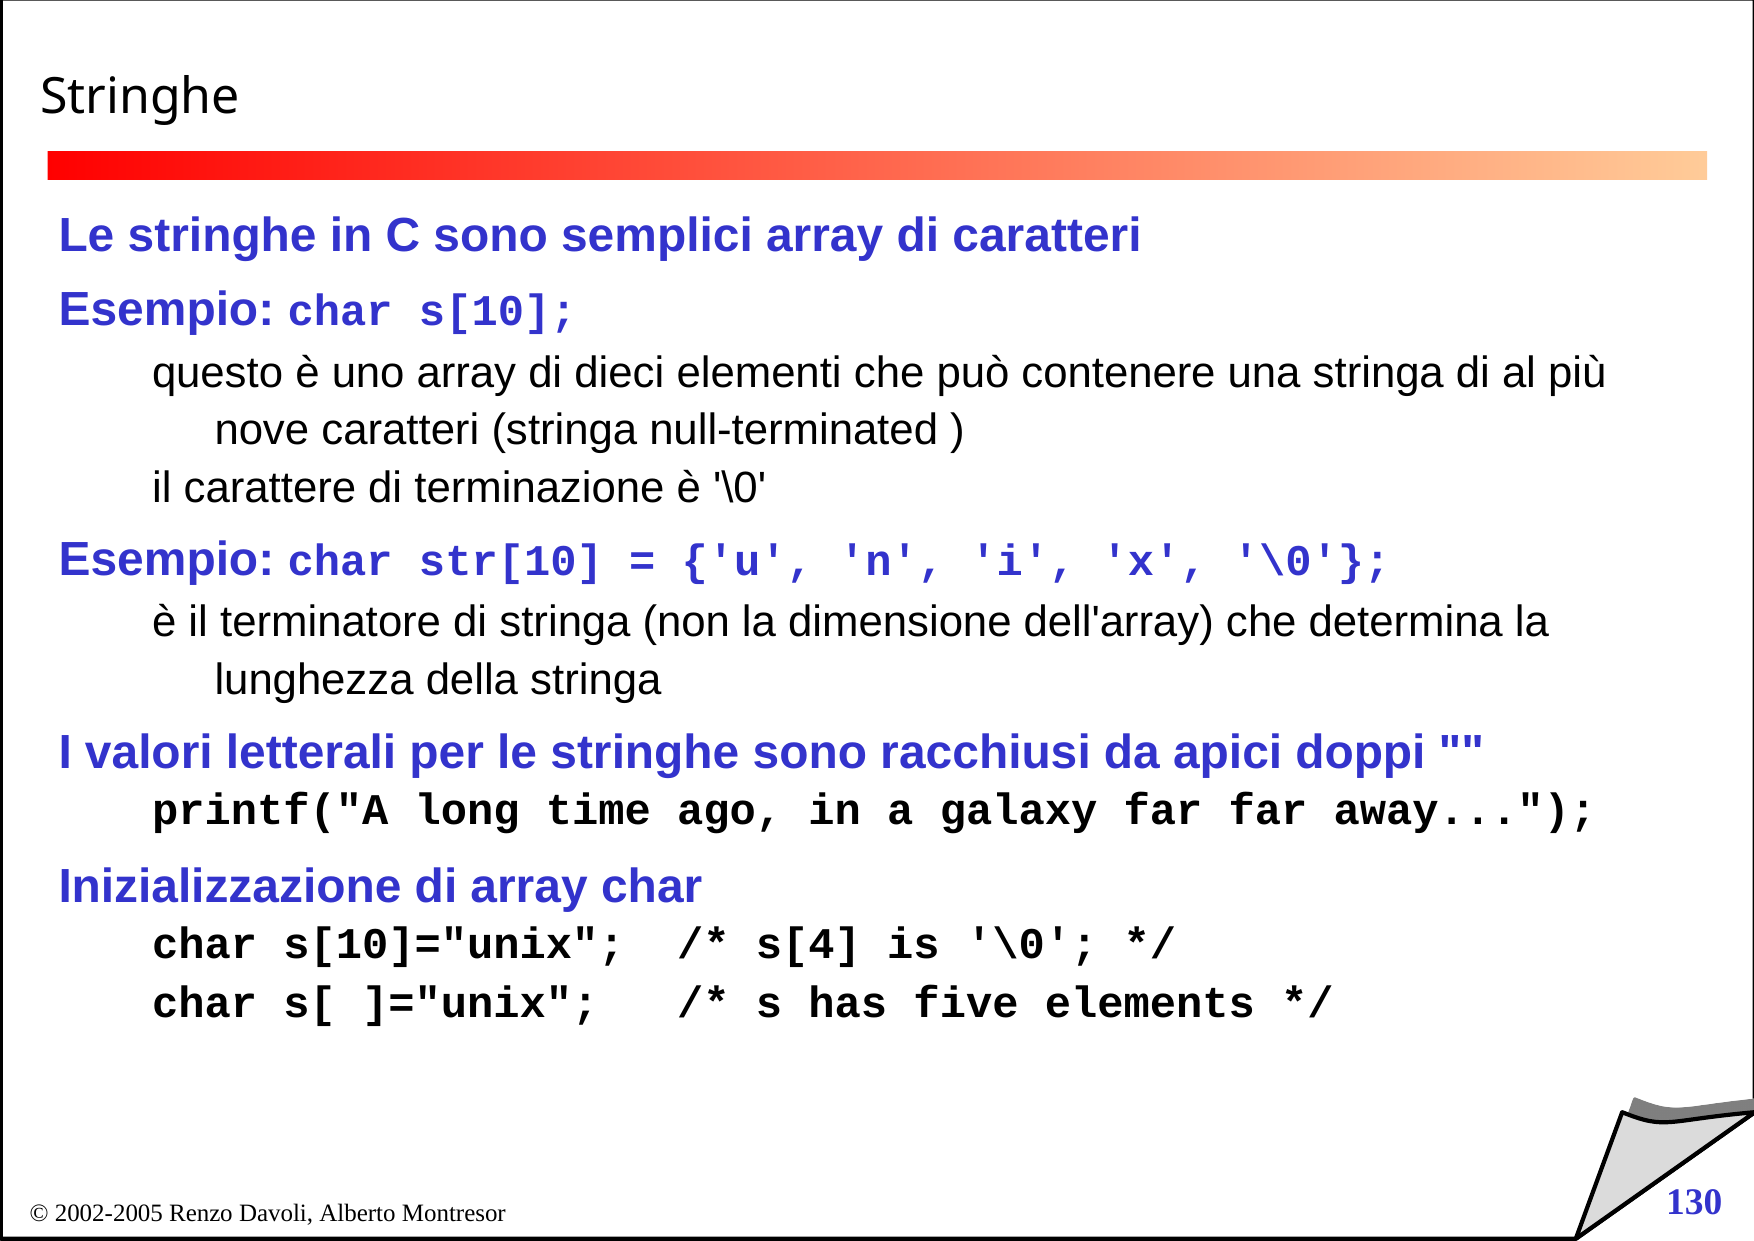

# Stringhe
Le stringhe in C sono semplici array di caratteri
Esempio: char s[10];
questo è uno array di dieci elementi che può contenere una stringa di al più nove caratteri (stringa null-terminated )
il carattere di terminazione è '\0'
Esempio: char str[10] = {'u', 'n', 'i', 'x', '\0'};
è il terminatore di stringa (non la dimensione dell'array) che determina la lunghezza della stringa
I valori letterali per le stringhe sono racchiusi da apici doppi ""
printf("A long time ago, in a galaxy far far away...");
Inizializzazione di array char
char s[10]="unix"; /* s[4] is '\0'; */
char s[ ]="unix"; /* s has five elements */